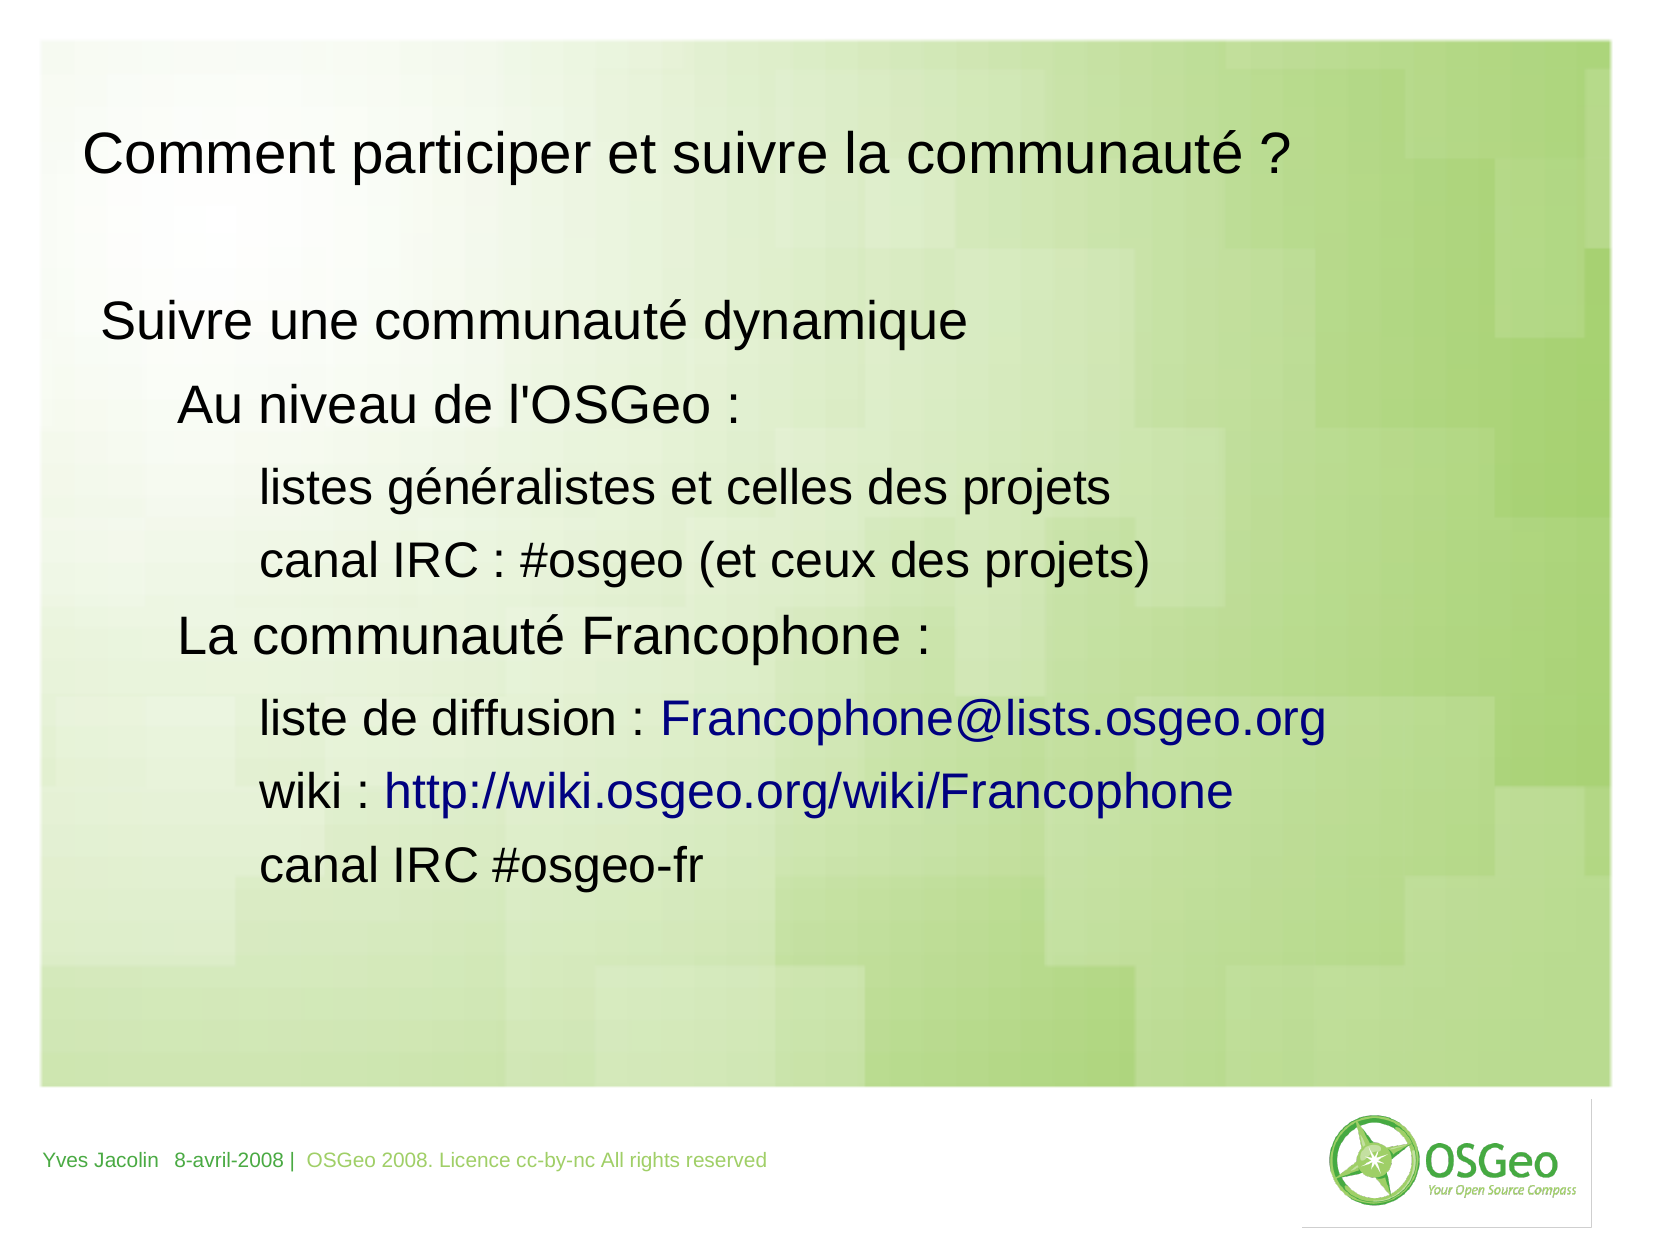

# Comment participer et suivre la communauté ?
Suivre une communauté dynamique
Au niveau de l'OSGeo :
listes généralistes et celles des projets
canal IRC : #osgeo (et ceux des projets)
La communauté Francophone :
liste de diffusion : Francophone@lists.osgeo.org
wiki : http://wiki.osgeo.org/wiki/Francophone
canal IRC #osgeo-fr